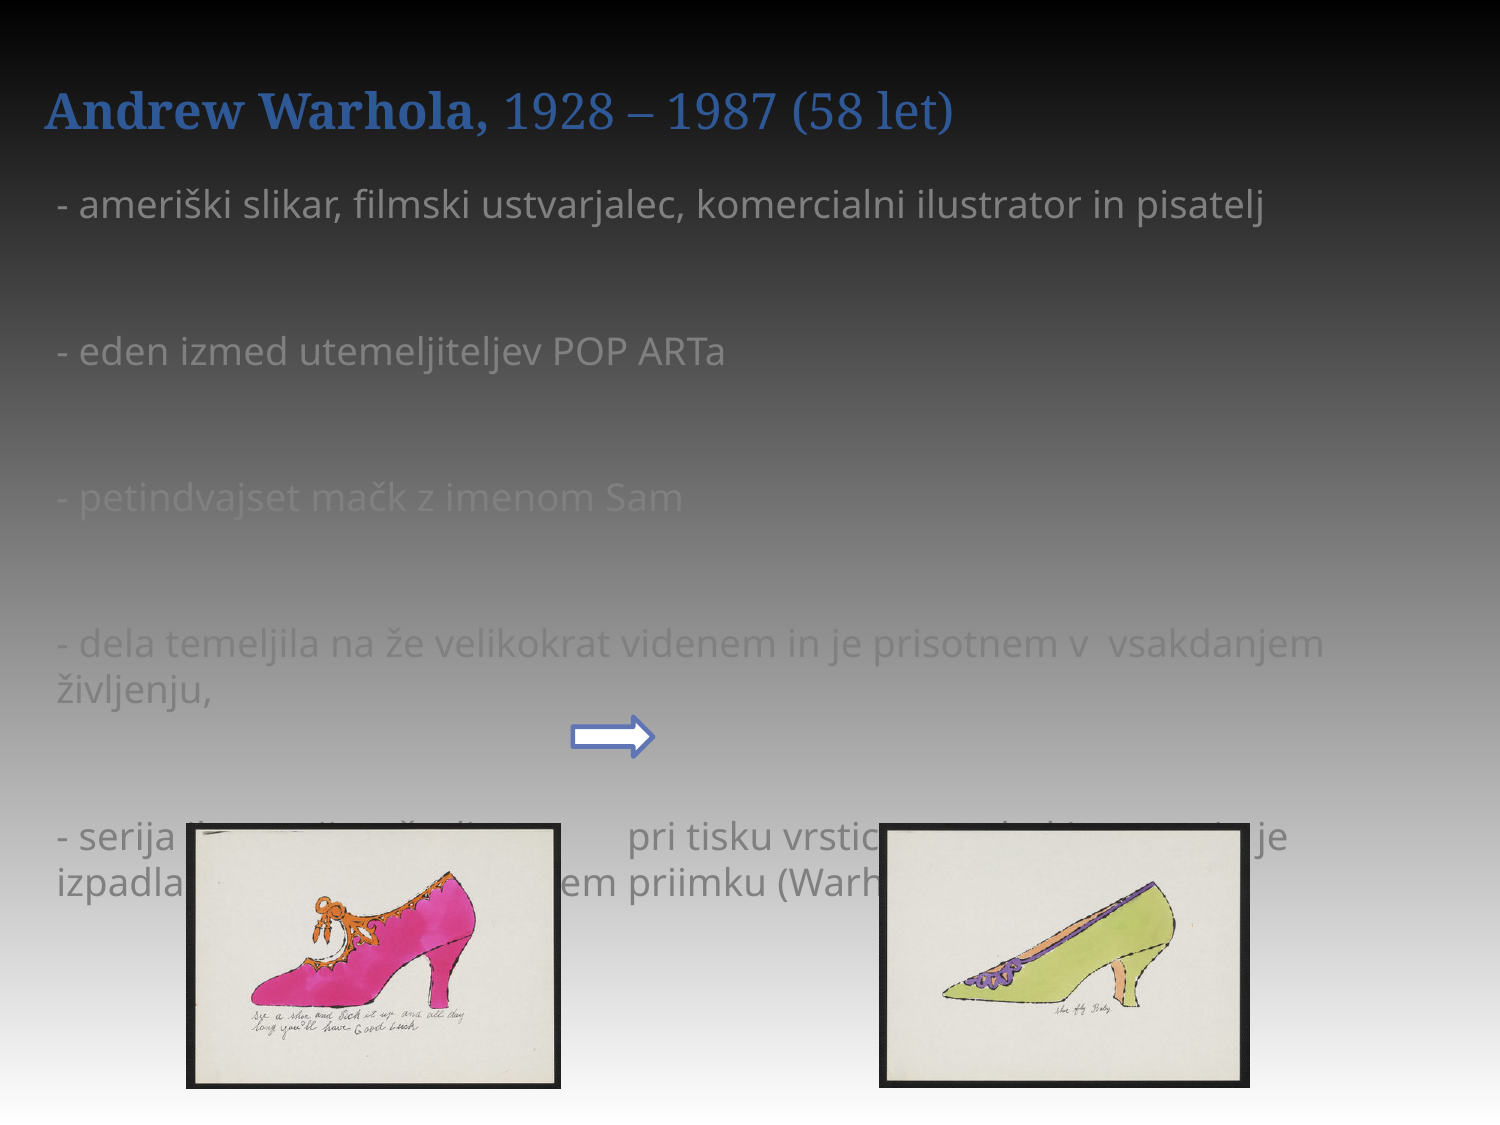

# Andrew Warhola, 1928 – 1987 (58 let)
- ameriški slikar, filmski ustvarjalec, komercialni ilustrator in pisatelj
- eden izmed utemeljiteljev POP ARTa
- petindvajset mačk z imenom Sam
- dela temeljila na že velikokrat videnem in je prisotnem v vsakdanjem življenju,
- serija ilustracij za čevlje pri tisku vrstice s podatki o avtorju je izpadla zadnja črka v njegovem priimku (Warhol)